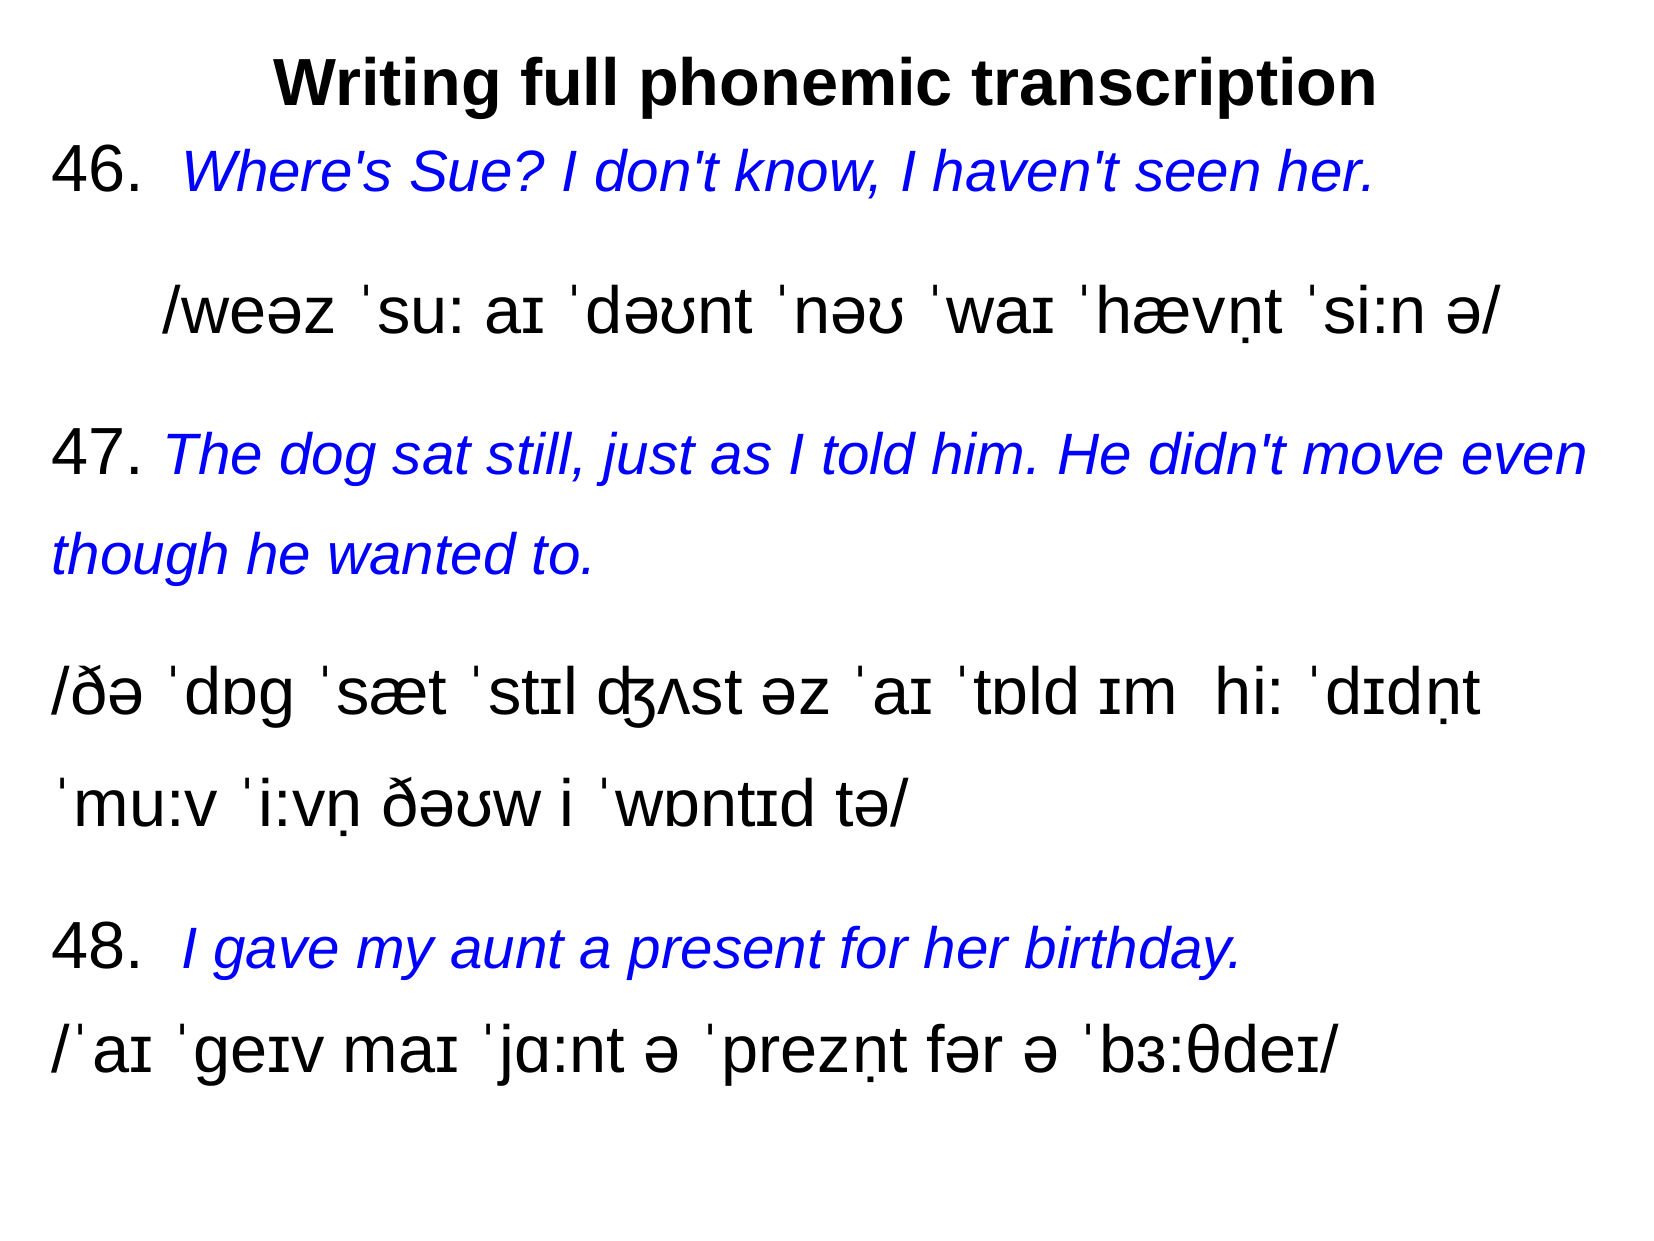

# Writing full phonemic transcription
46. Where's Sue? I don't know, I haven't seen her.
 /weəz ˈsu: aɪ ˈdəʊnt ˈnəʊ ˈwaɪ ˈhævṇt ˈsi:n ə/
47. The dog sat still, just as I told him. He didn't move even though he wanted to.
/ðə ˈdɒg ˈsæt ˈstɪl ʤʌst əz ˈaɪ ˈtɒld ɪm hi: ˈdɪdṇt ˈmu:v ˈi:vṇ ðəʊw i ˈwɒntɪd tə/
48. I gave my aunt a present for her birthday.
/ˈaɪ ˈgeɪv maɪ ˈjɑ:nt ə ˈprezṇt fər ə ˈbɜ:θdeɪ/